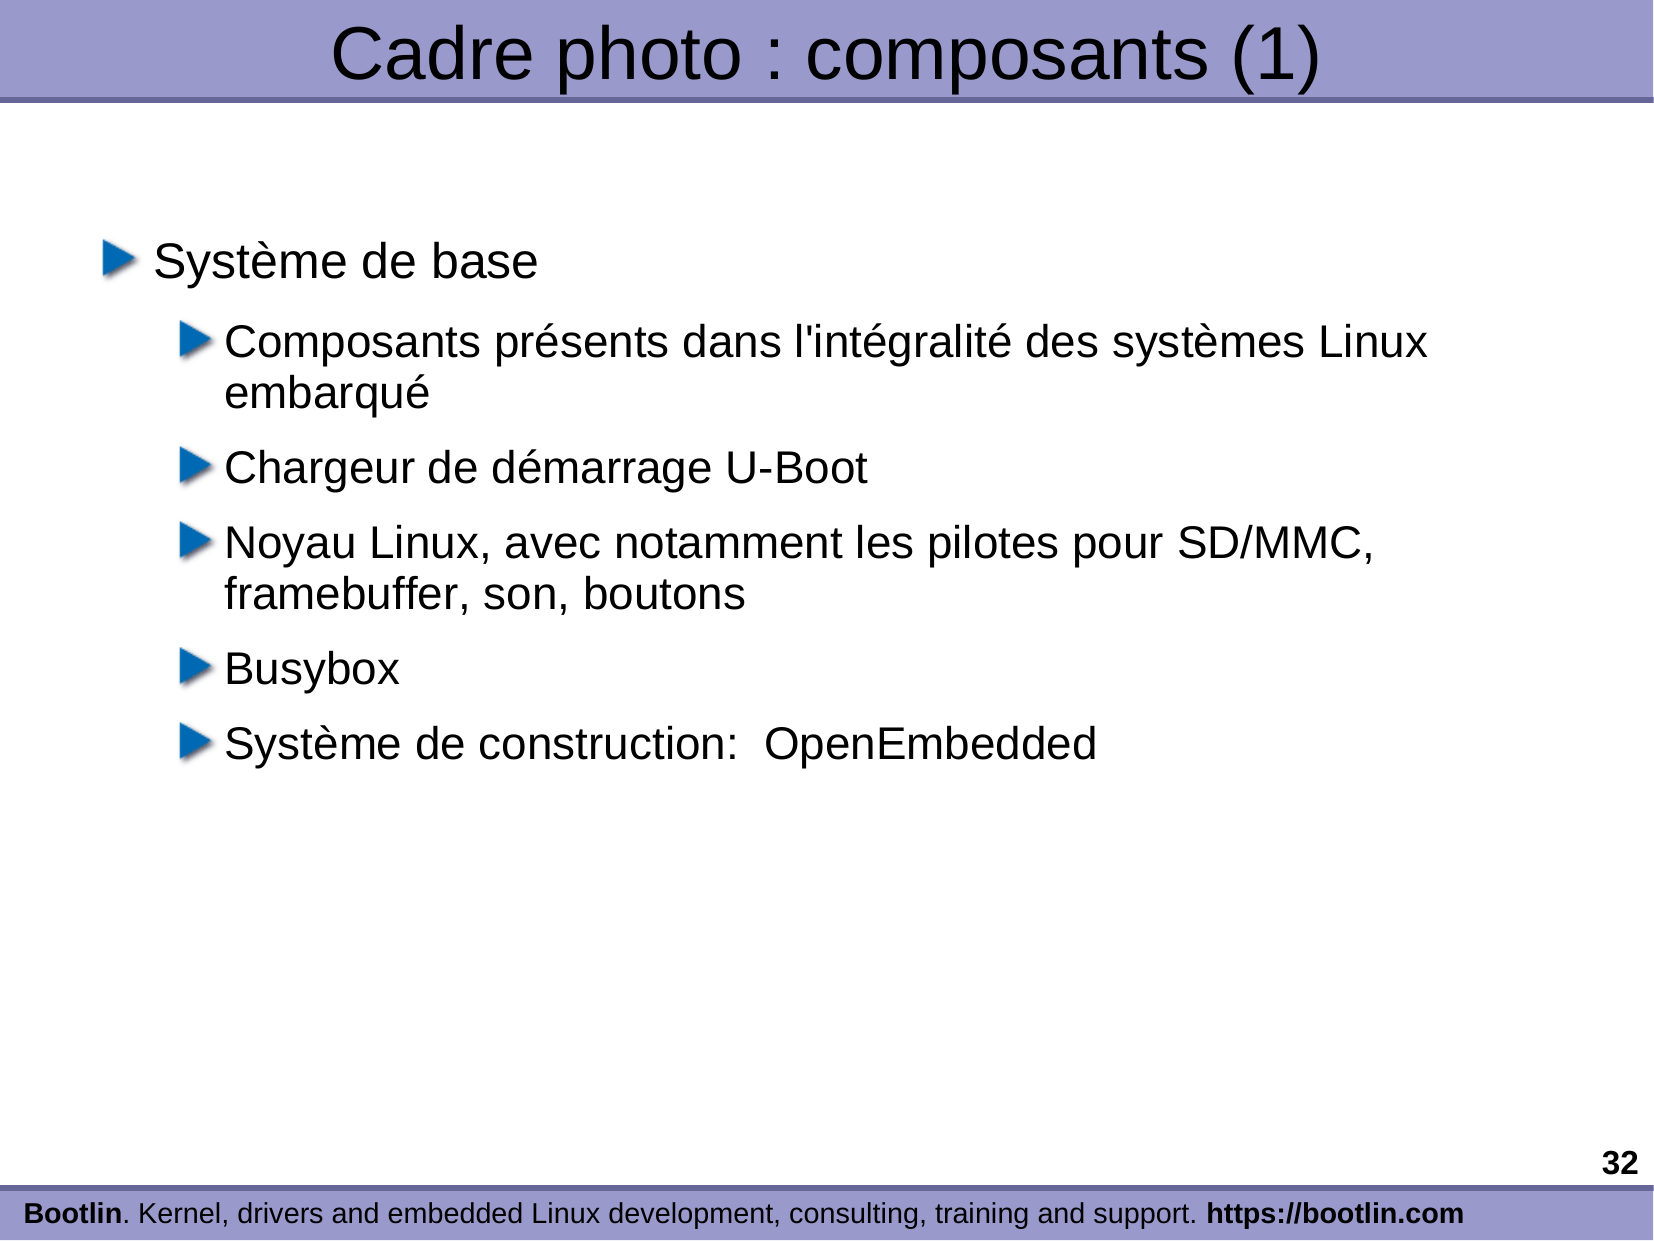

# Cadre photo : composants (1)
Système de base
Composants présents dans l'intégralité des systèmes Linux embarqué
Chargeur de démarrage U-Boot
Noyau Linux, avec notamment les pilotes pour SD/MMC, framebuffer, son, boutons
Busybox
Système de construction: OpenEmbedded